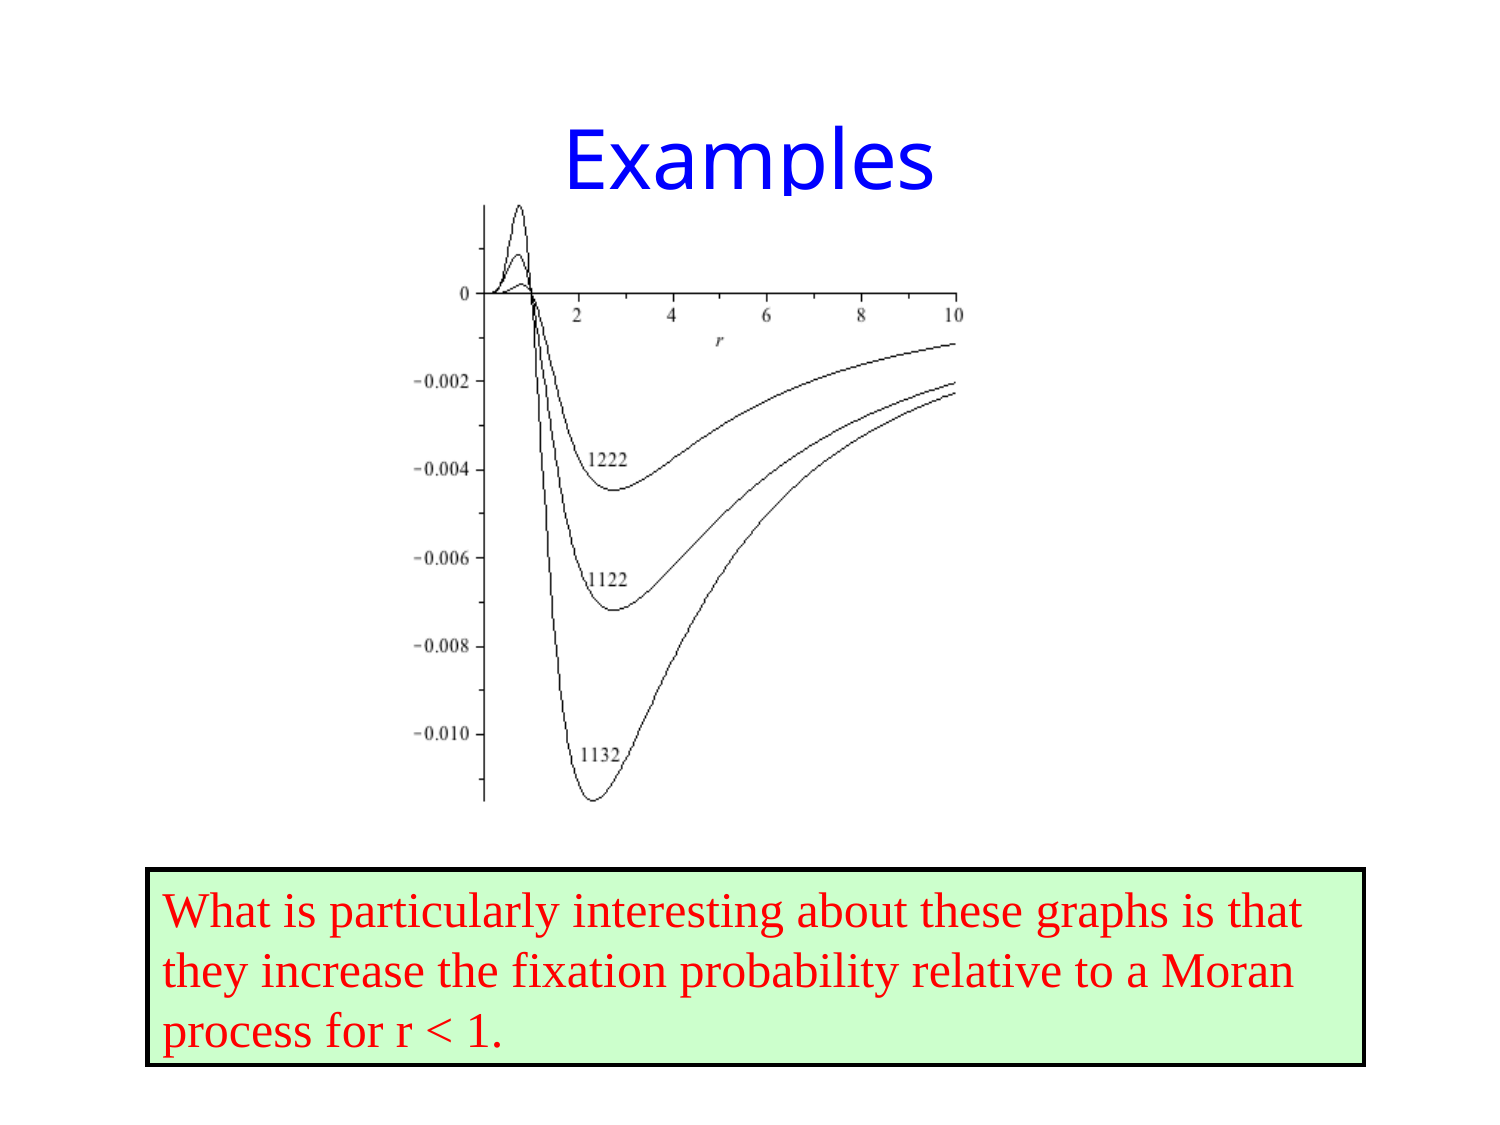

# Examples
What is particularly interesting about these graphs is that they increase the fixation probability relative to a Moran process for r < 1.